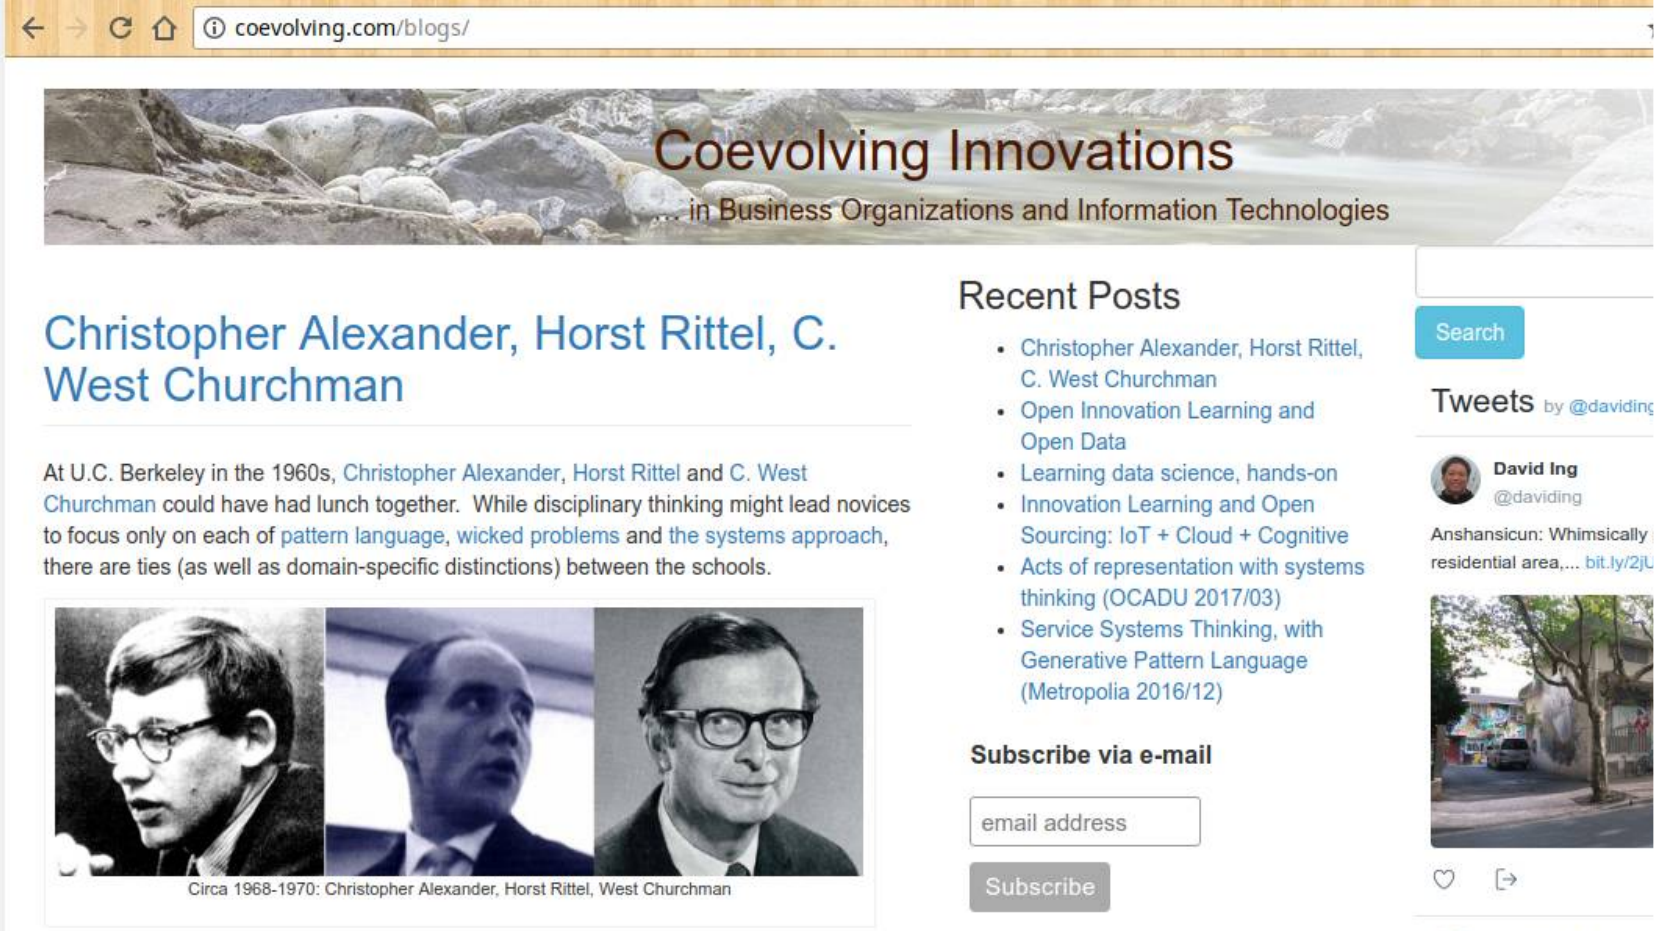

#
Evolving Pattern Language towards an Affordance Language
May 2018
31